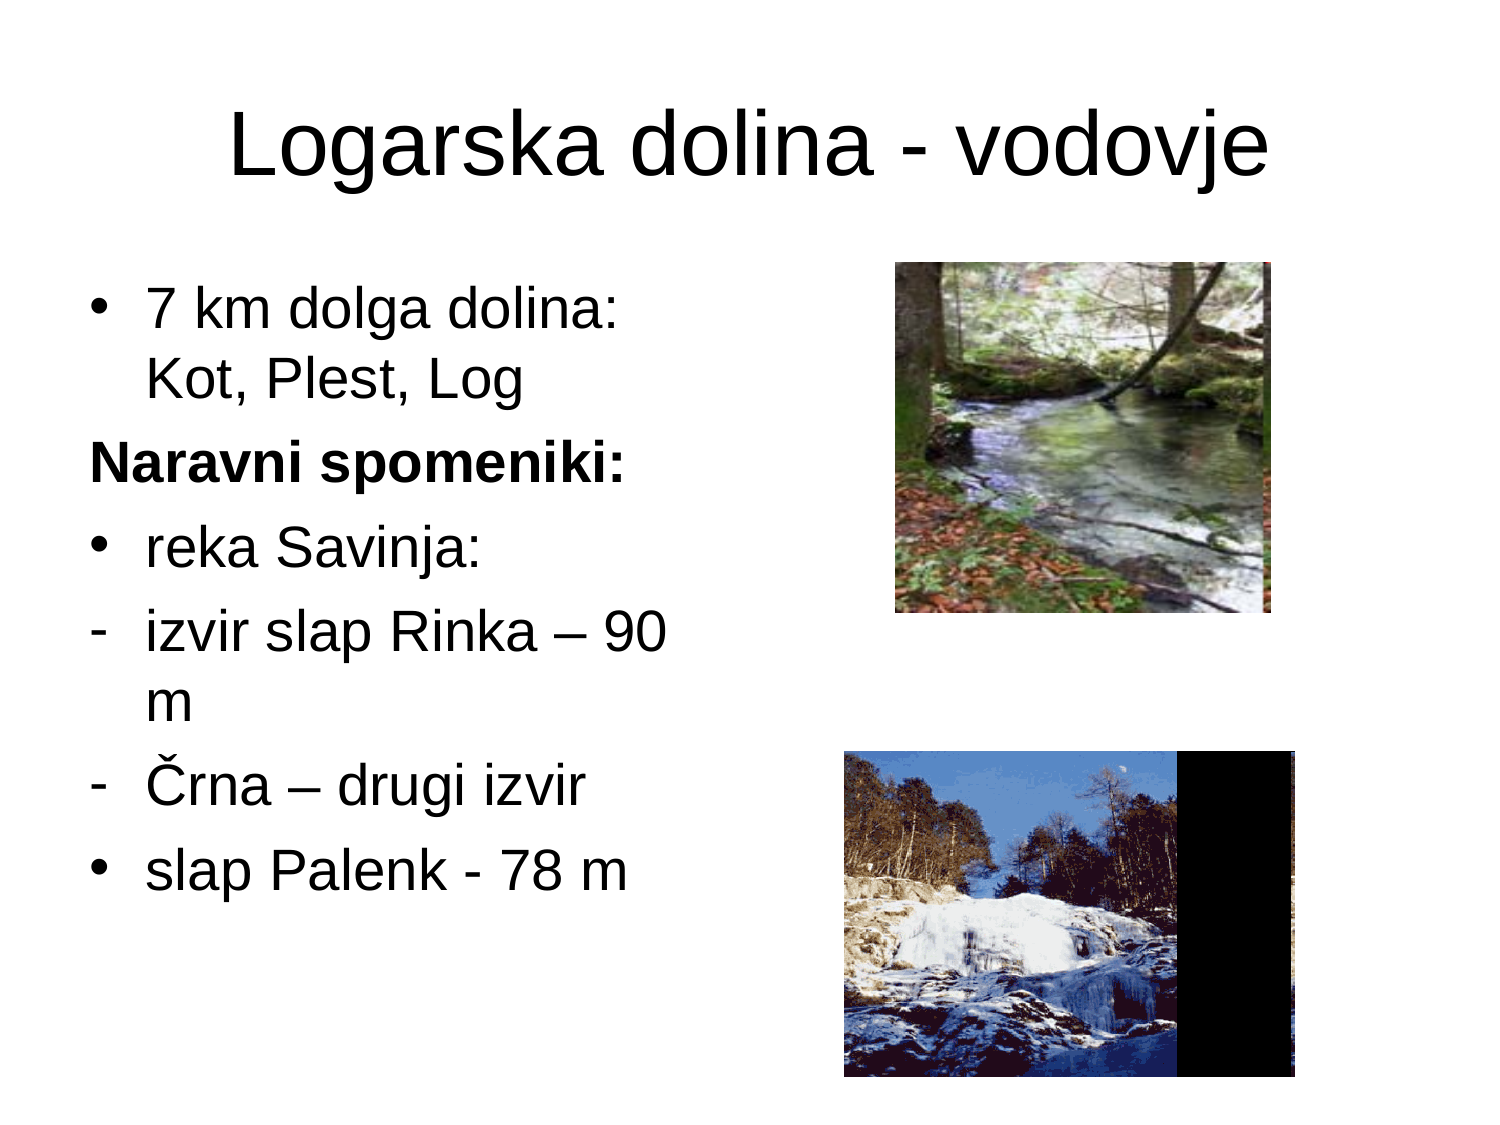

# Logarska dolina - vodovje
7 km dolga dolina: Kot, Plest, Log
Naravni spomeniki:
reka Savinja:
izvir slap Rinka – 90 m
Črna – drugi izvir
slap Palenk - 78 m